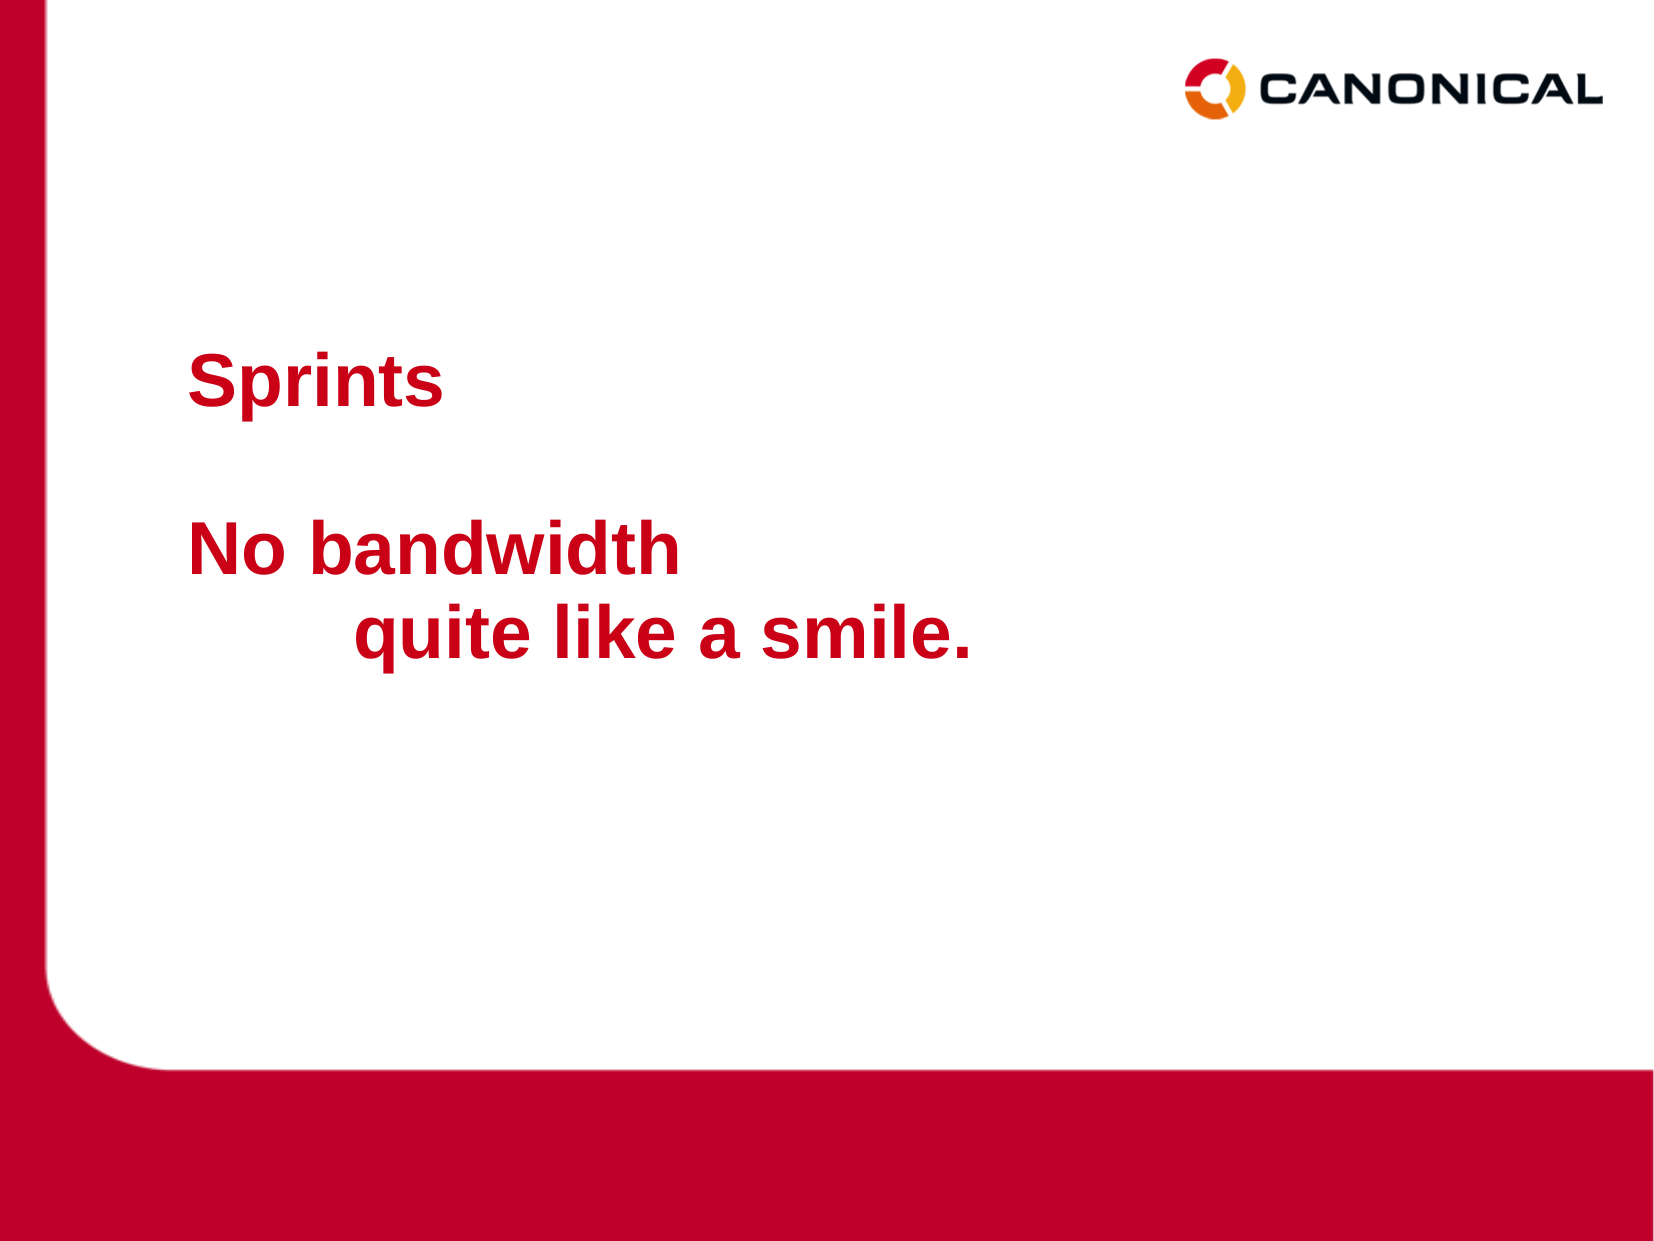

# Sprints No bandwidth quite like a smile.